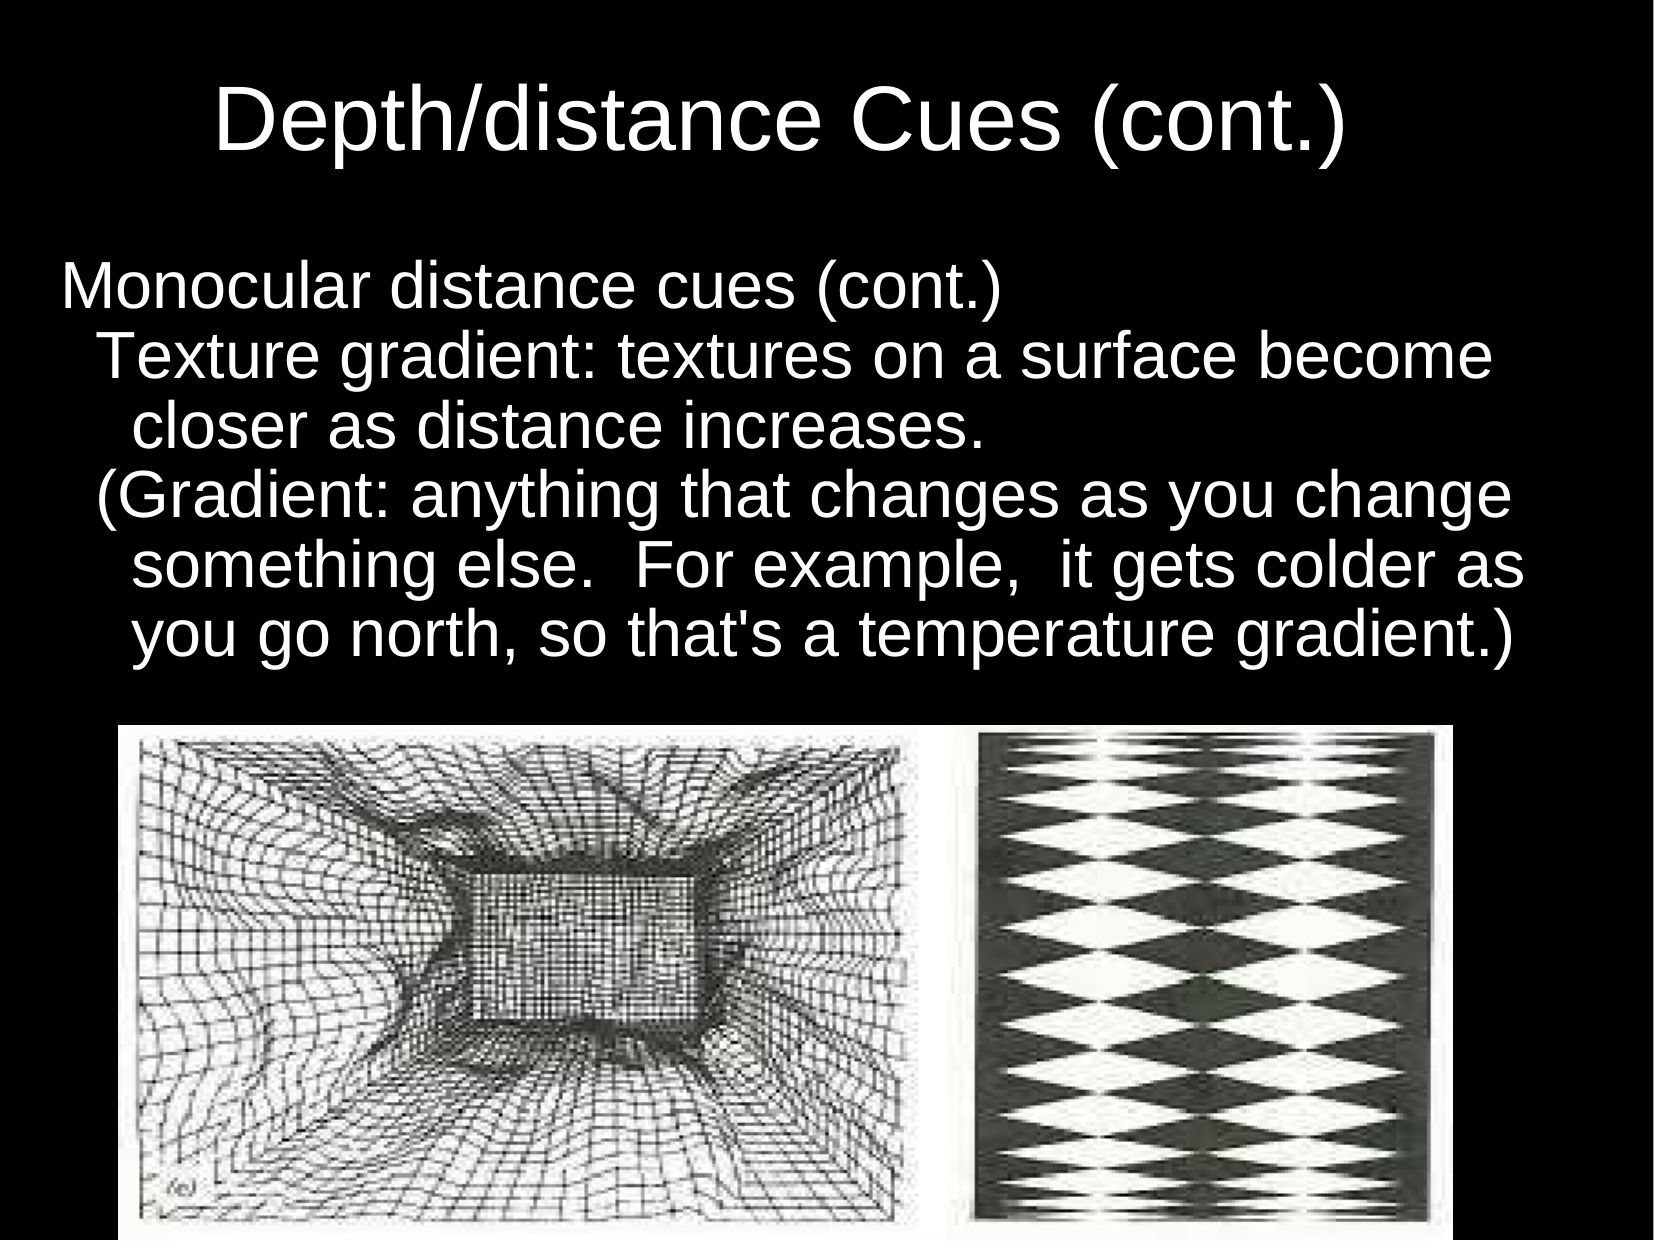

# Depth/distance Cues (cont.)
Monocular distance cues (cont.)
Texture gradient: textures on a surface become closer as distance increases.
(Gradient: anything that changes as you change something else. For example, it gets colder as you go north, so that's a temperature gradient.)